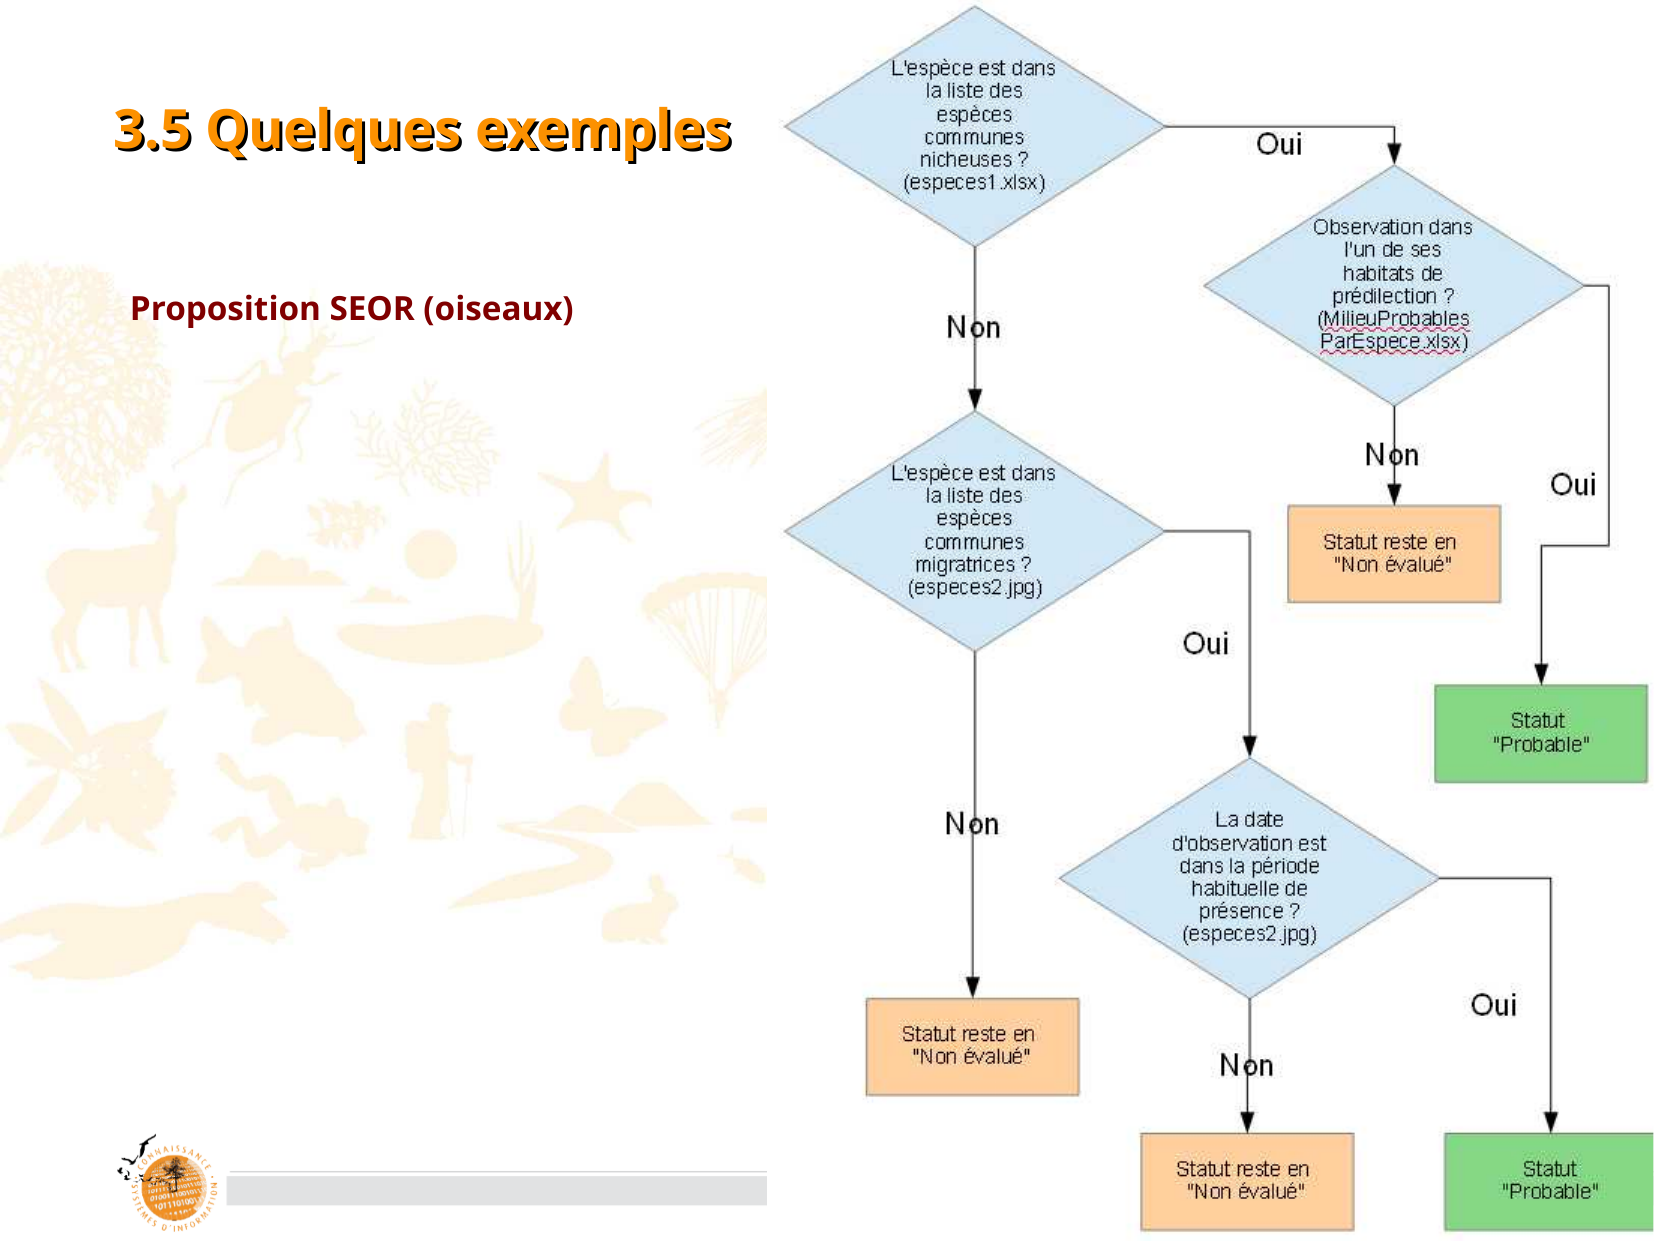

# 3.5 Quelques exemples
Proposition SEOR (oiseaux)
GT ERC - 06/02/2015
26